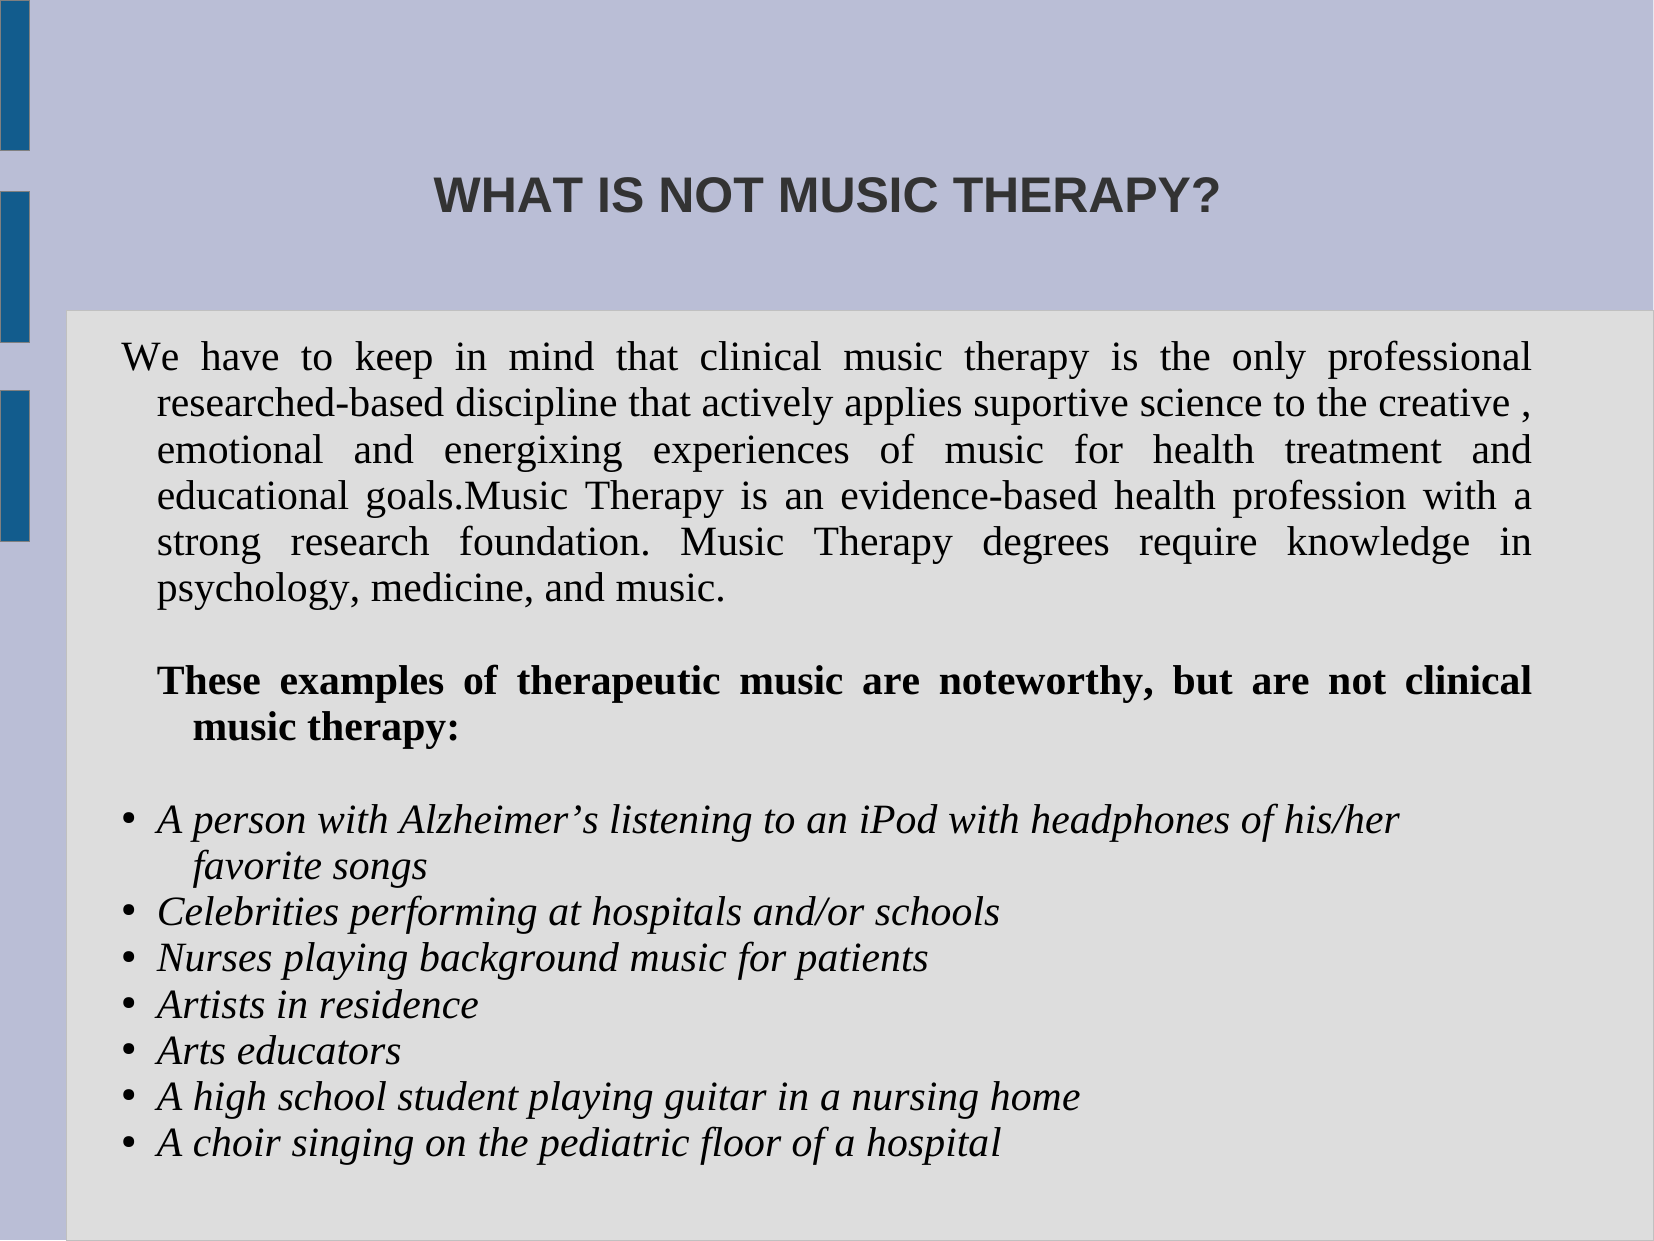

# We have to keep in mind that clinical music therapy is the only professional researched-based discipline that actively applies suportive science to the creative , emotional and energixing experiences of music for health treatment and educational goals.Music Therapy is an evidence-based health profession with a strong research foundation. Music Therapy degrees require knowledge in psychology, medicine, and music.
These examples of therapeutic music are noteworthy, but are not clinical music therapy:
A person with Alzheimer’s listening to an iPod with headphones of his/her favorite songs
Celebrities performing at hospitals and/or schools
Nurses playing background music for patients
Artists in residence
Arts educators
A high school student playing guitar in a nursing home
A choir singing on the pediatric floor of a hospital
WHAT IS NOT MUSIC THERAPY?